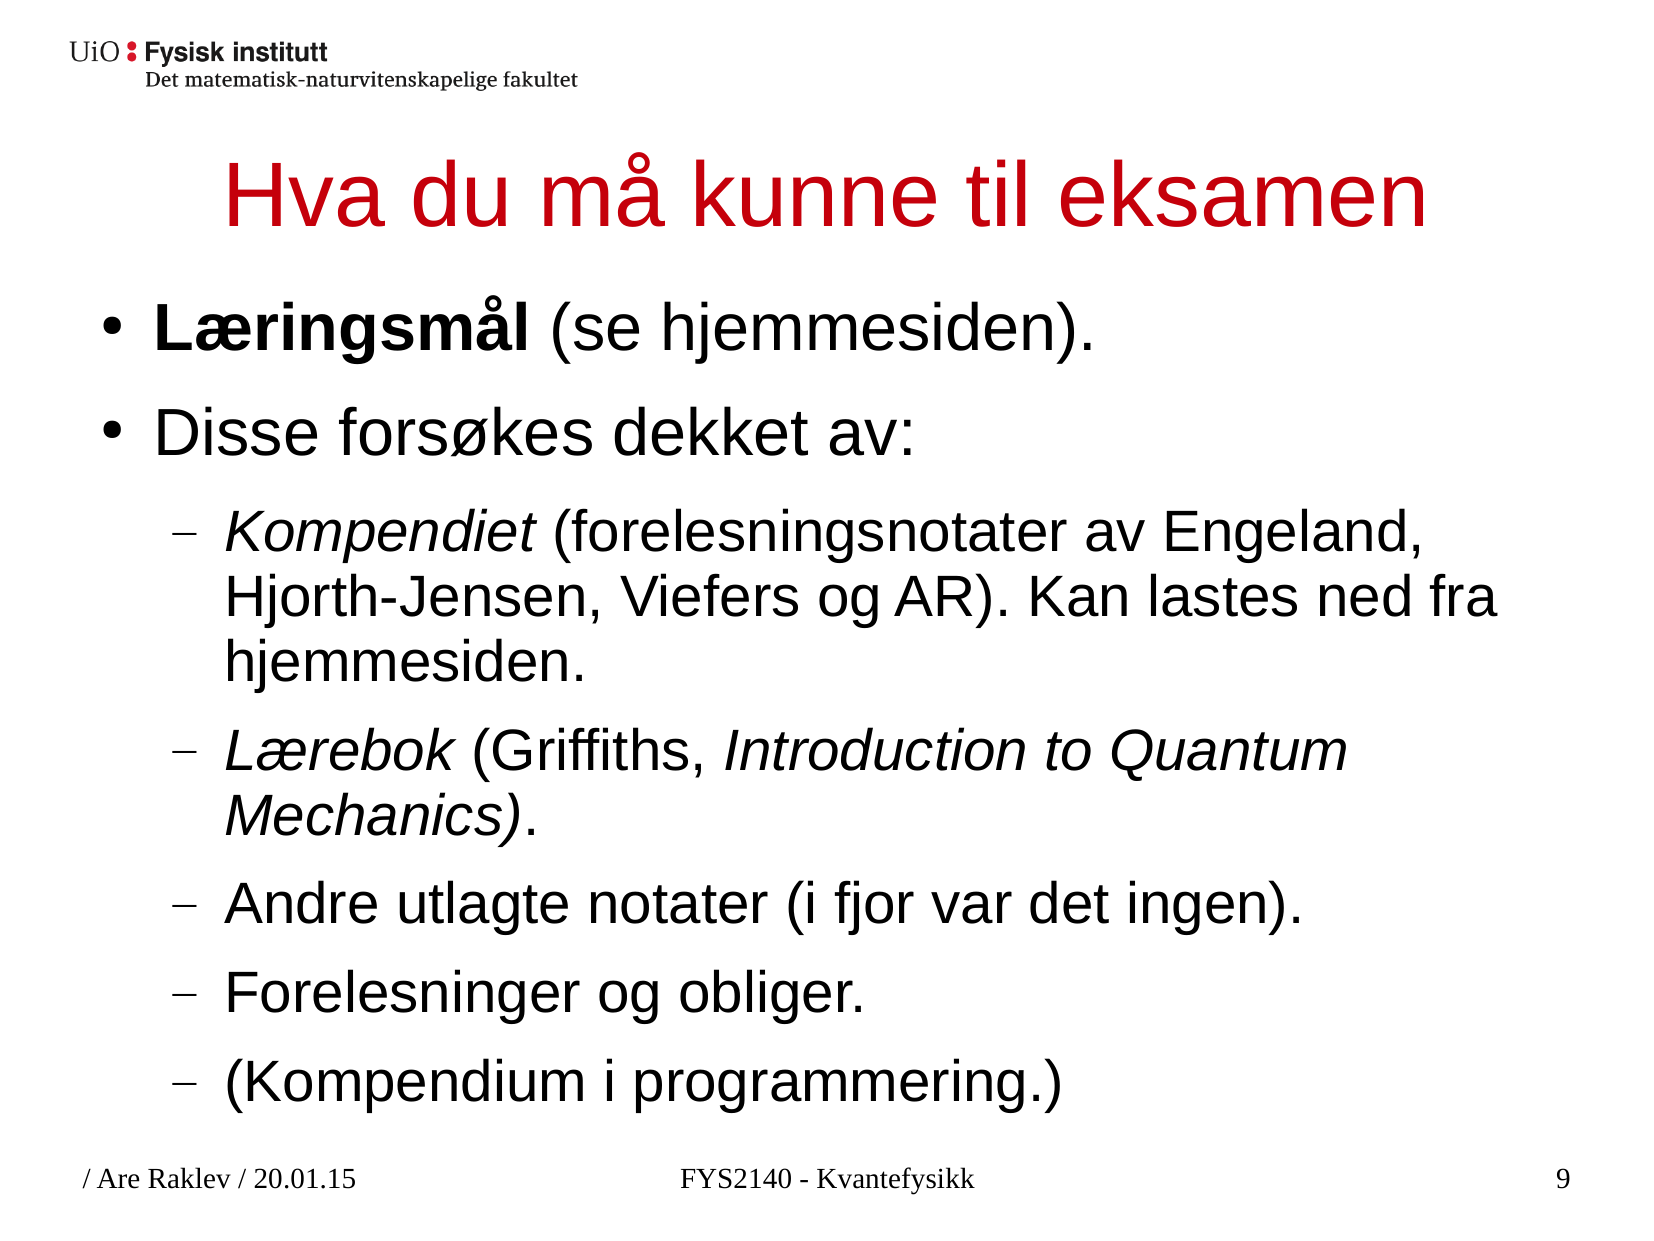

# Hva du må kunne til eksamen
Læringsmål (se hjemmesiden).
Disse forsøkes dekket av:
Kompendiet (forelesningsnotater av Engeland, Hjorth-Jensen, Viefers og AR). Kan lastes ned fra hjemmesiden.
Lærebok (Griffiths, Introduction to Quantum Mechanics).
Andre utlagte notater (i fjor var det ingen).
Forelesninger og obliger.
(Kompendium i programmering.)
/ Are Raklev / 20.01.15
FYS2140 - Kvantefysikk
9